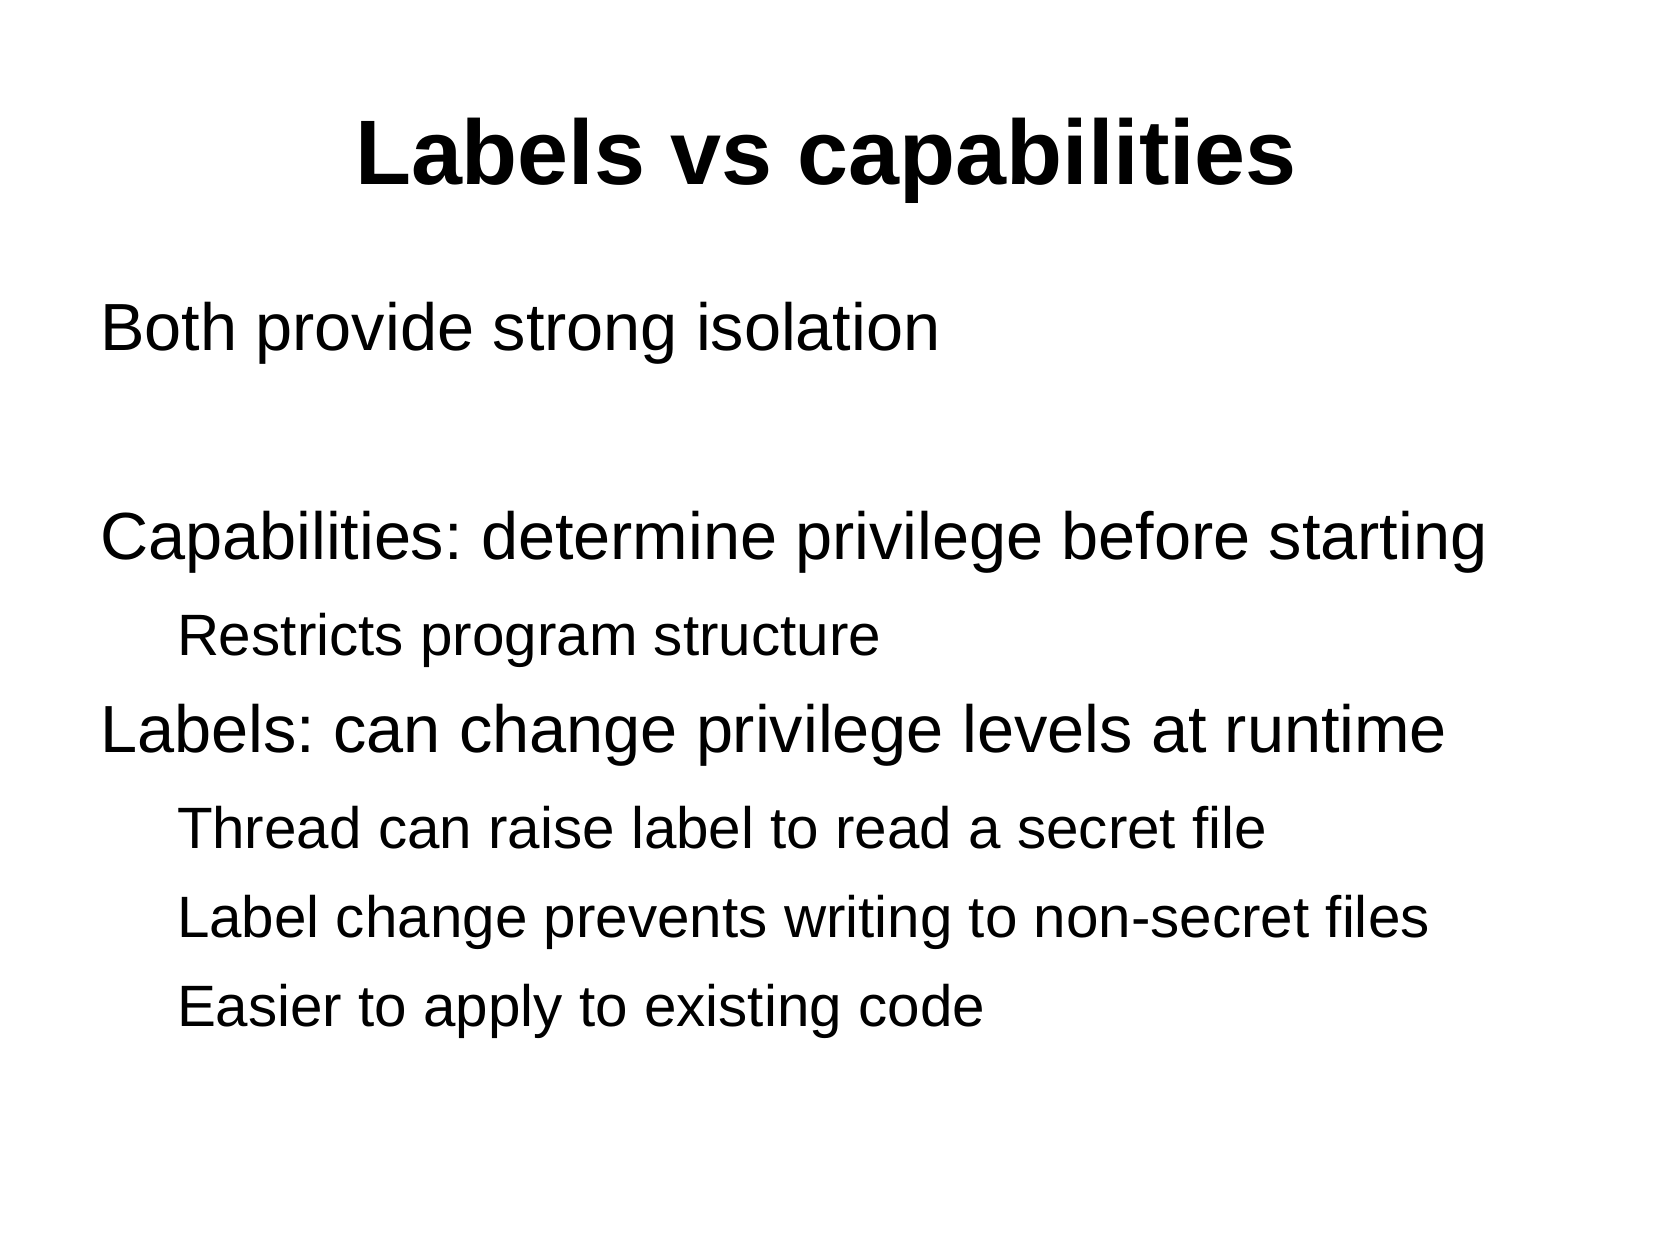

# Labels vs capabilities
Both provide strong isolation
Capabilities: determine privilege before starting
Restricts program structure
Labels: can change privilege levels at runtime
Thread can raise label to read a secret file
Label change prevents writing to non-secret files
Easier to apply to existing code